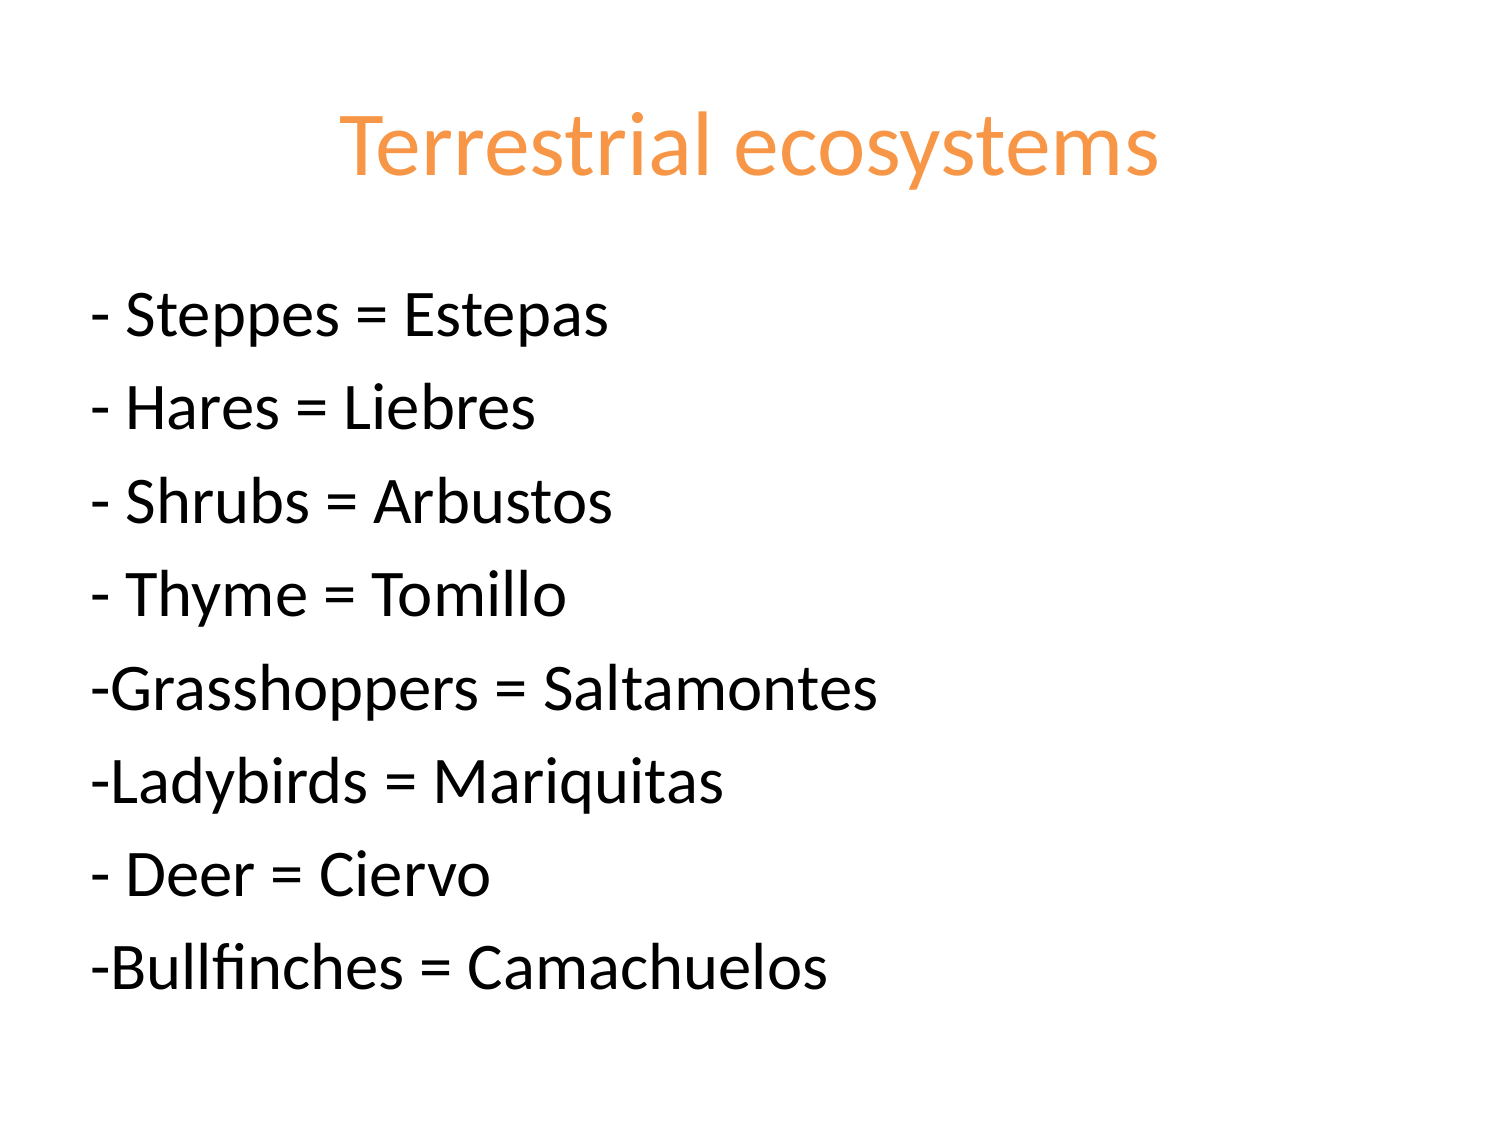

# Terrestrial ecosystems
- Steppes = Estepas
- Hares = Liebres
- Shrubs = Arbustos
- Thyme = Tomillo
-Grasshoppers = Saltamontes
-Ladybirds = Mariquitas
- Deer = Ciervo
-Bullfinches = Camachuelos